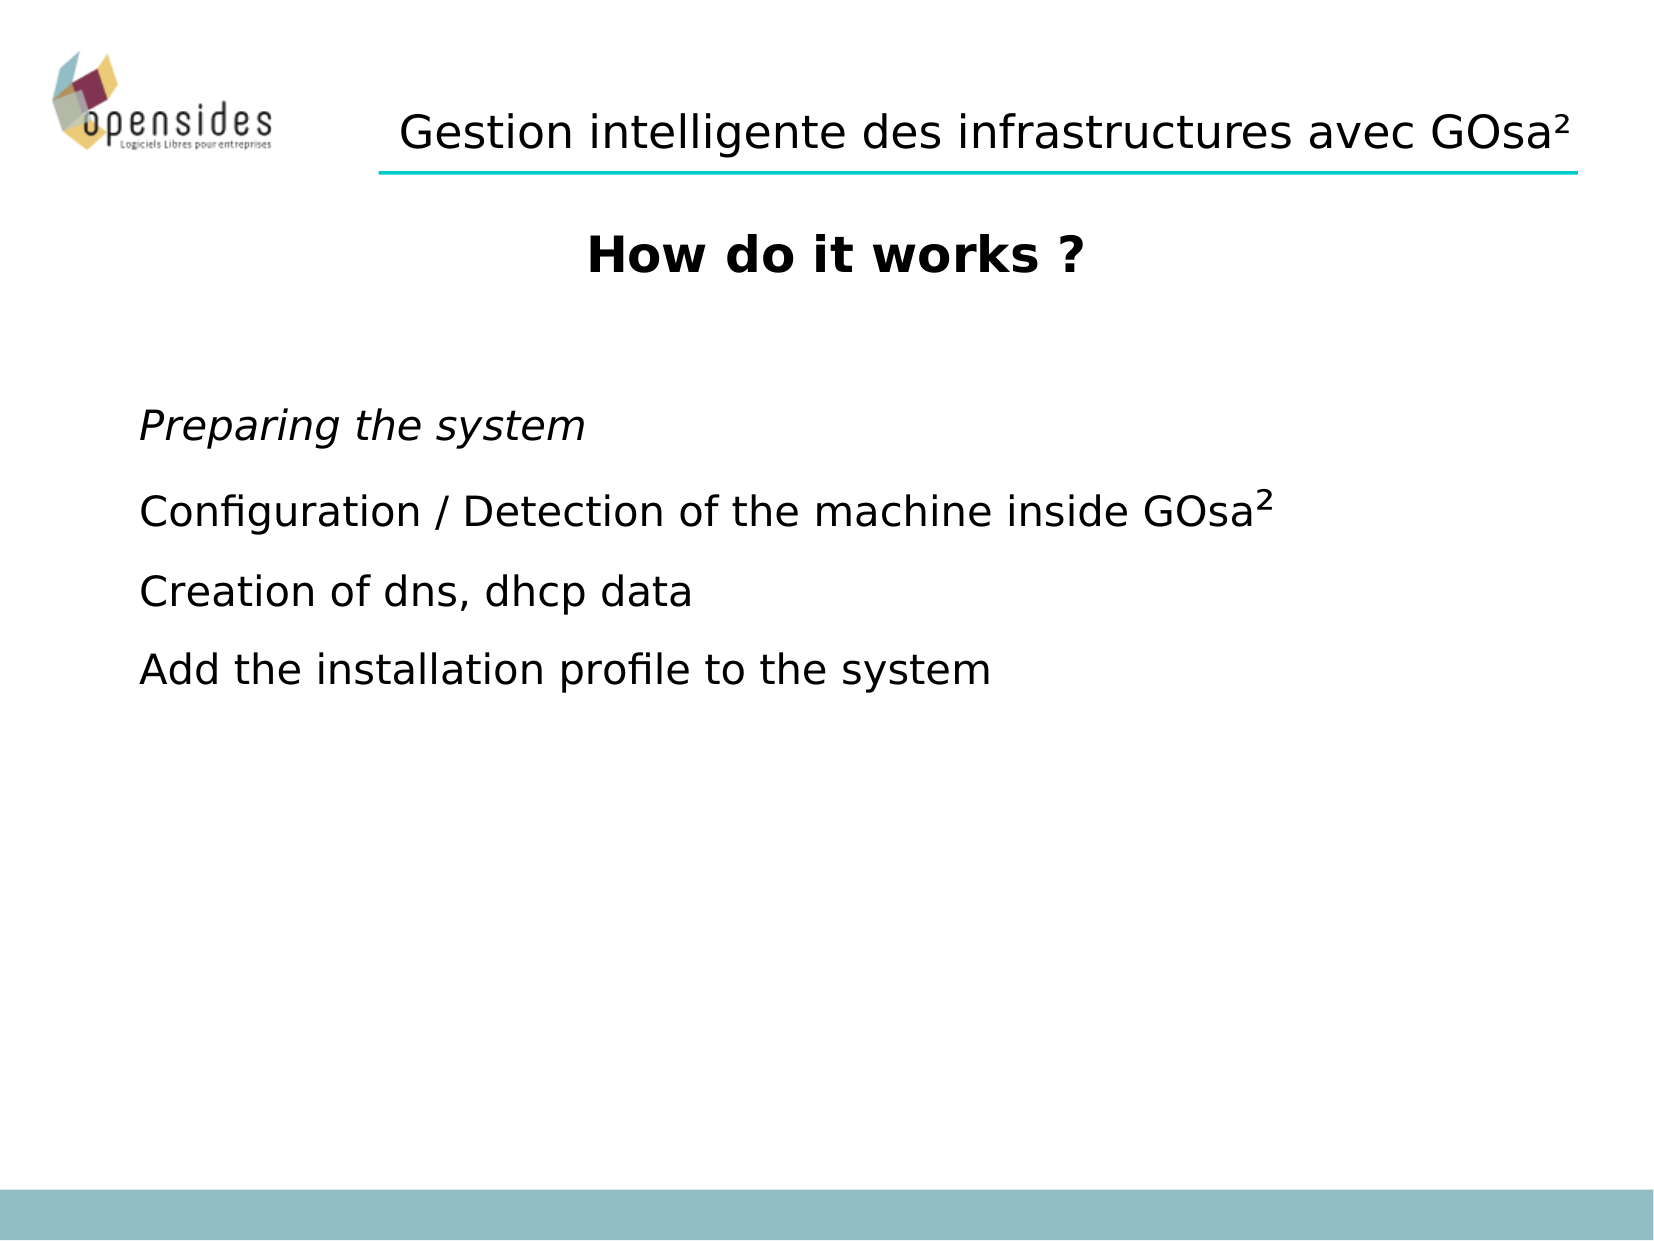

Gestion intelligente des infrastructures avec GOsa²
# How do it works ?
Preparing the system
Configuration / Detection of the machine inside GOsa²
Creation of dns, dhcp data
Add the installation profile to the system